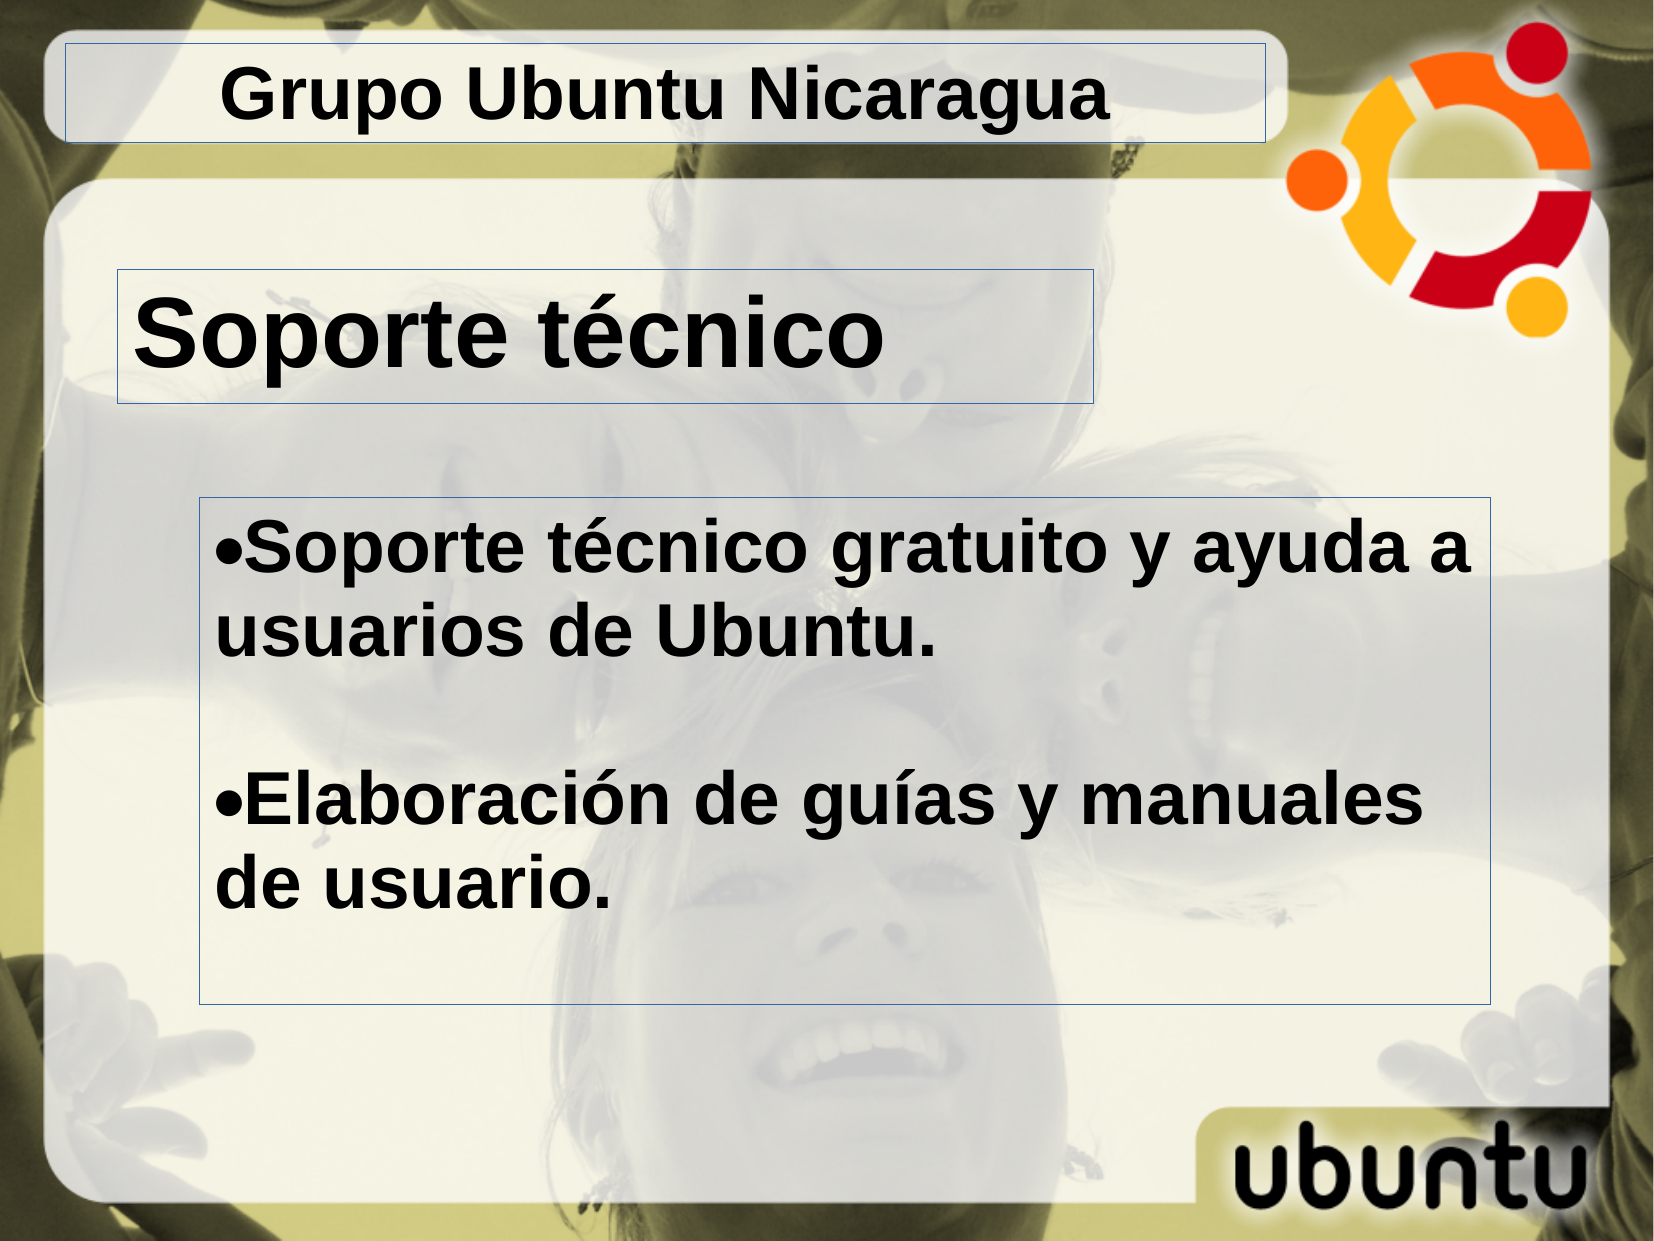

Grupo Ubuntu Nicaragua
Soporte técnico
Soporte técnico gratuito y ayuda a usuarios de Ubuntu.
Elaboración de guías y manuales de usuario.